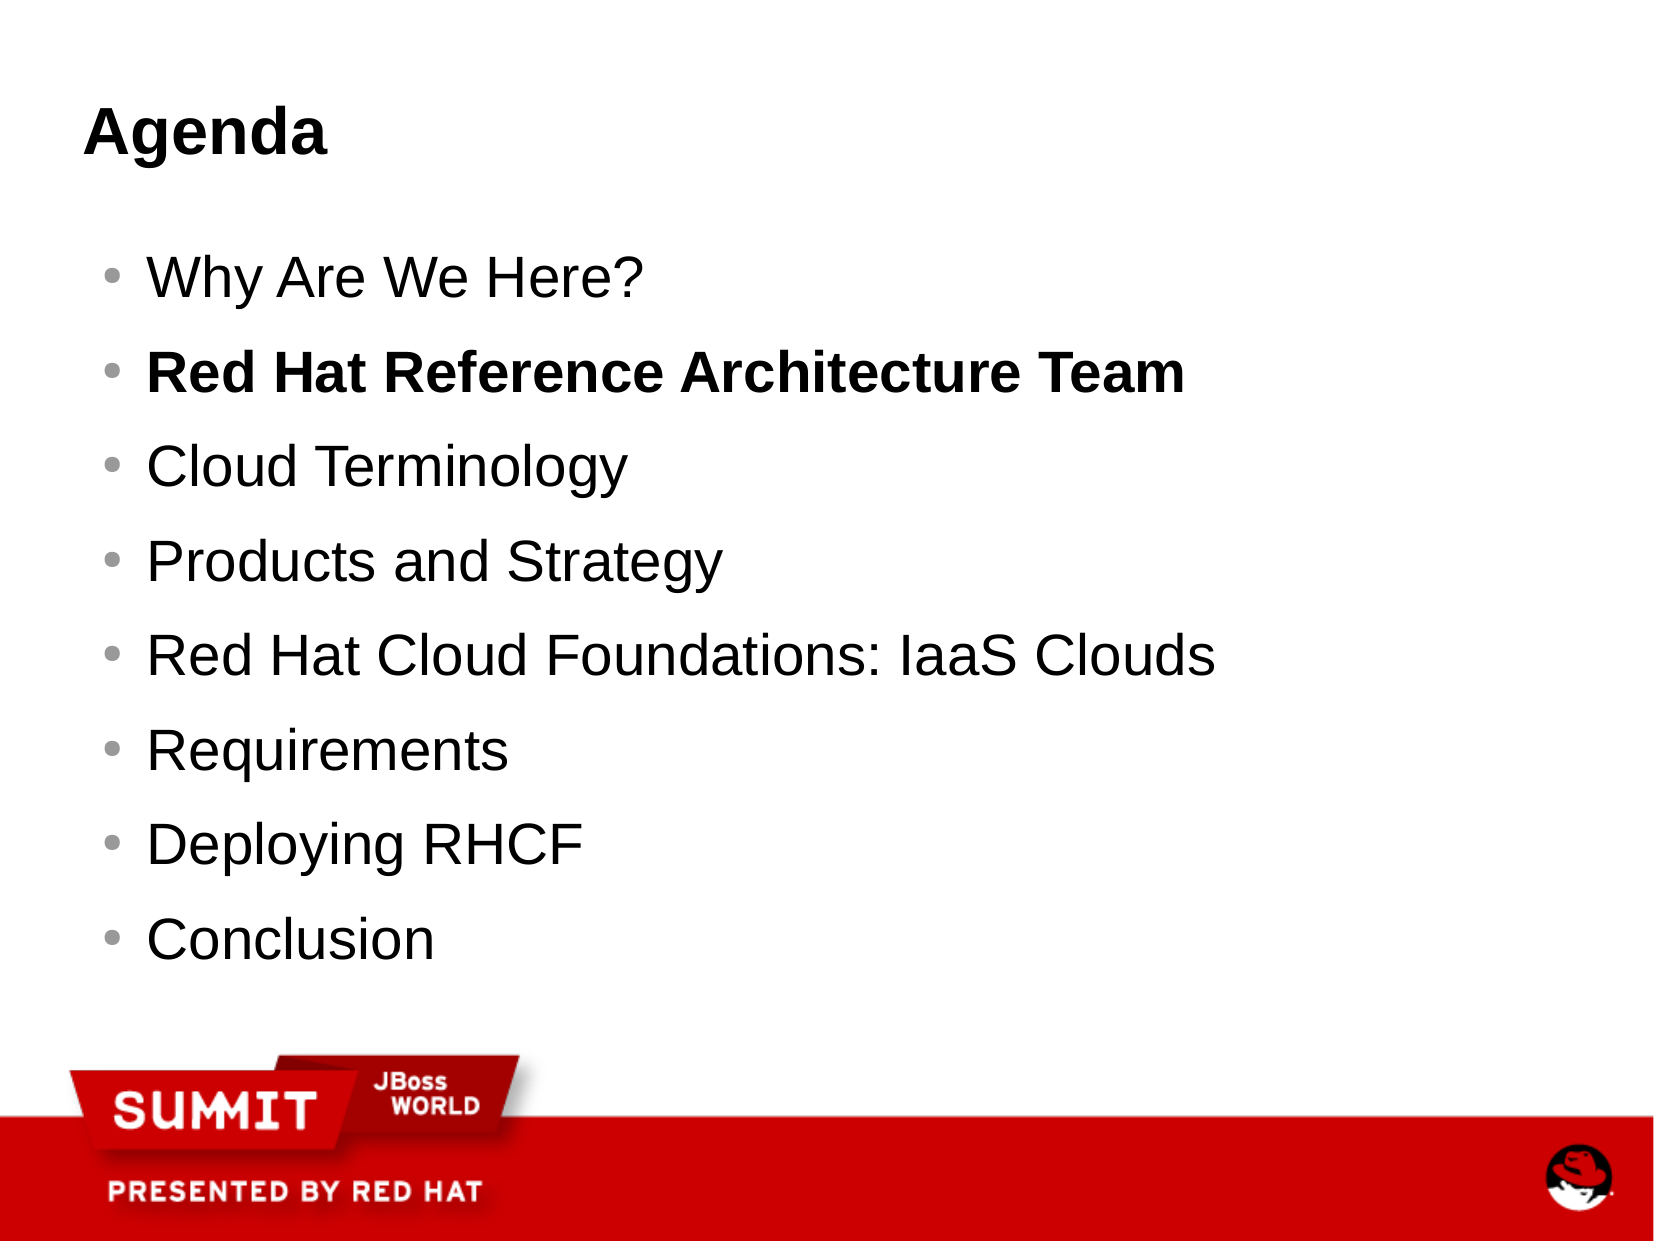

# Agenda
Why Are We Here?
Red Hat Reference Architecture Team
Cloud Terminology
Products and Strategy
Red Hat Cloud Foundations: IaaS Clouds
Requirements
Deploying RHCF
Conclusion